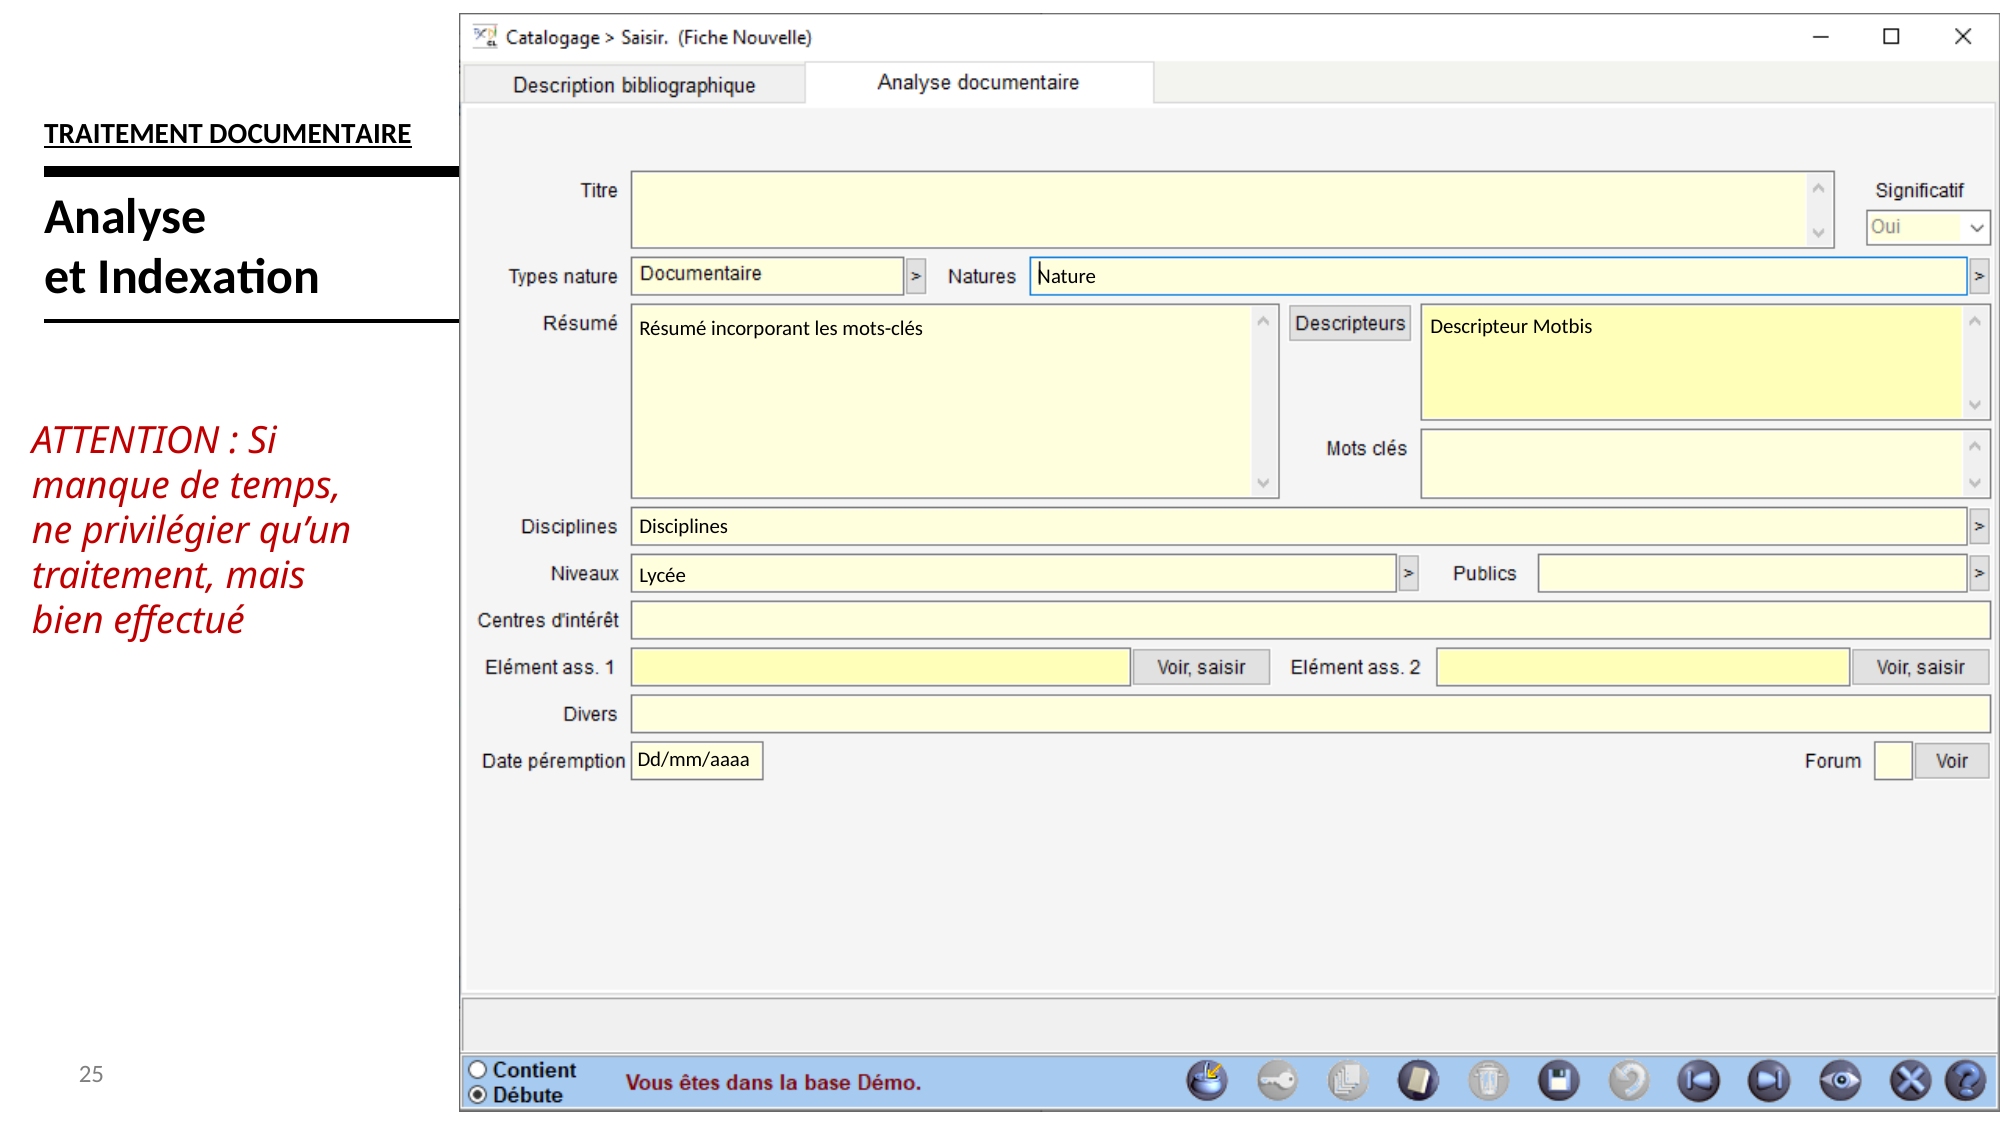

TRAITEMENT DOCUMENTAIRE
Analyse
et Indexation
Nature
Descripteur Motbis
Résumé incorporant les mots-clés
ATTENTION : Si manque de temps, ne privilégier qu’un traitement, mais bien effectué
Disciplines
Lycée
Dd/mm/aaaa